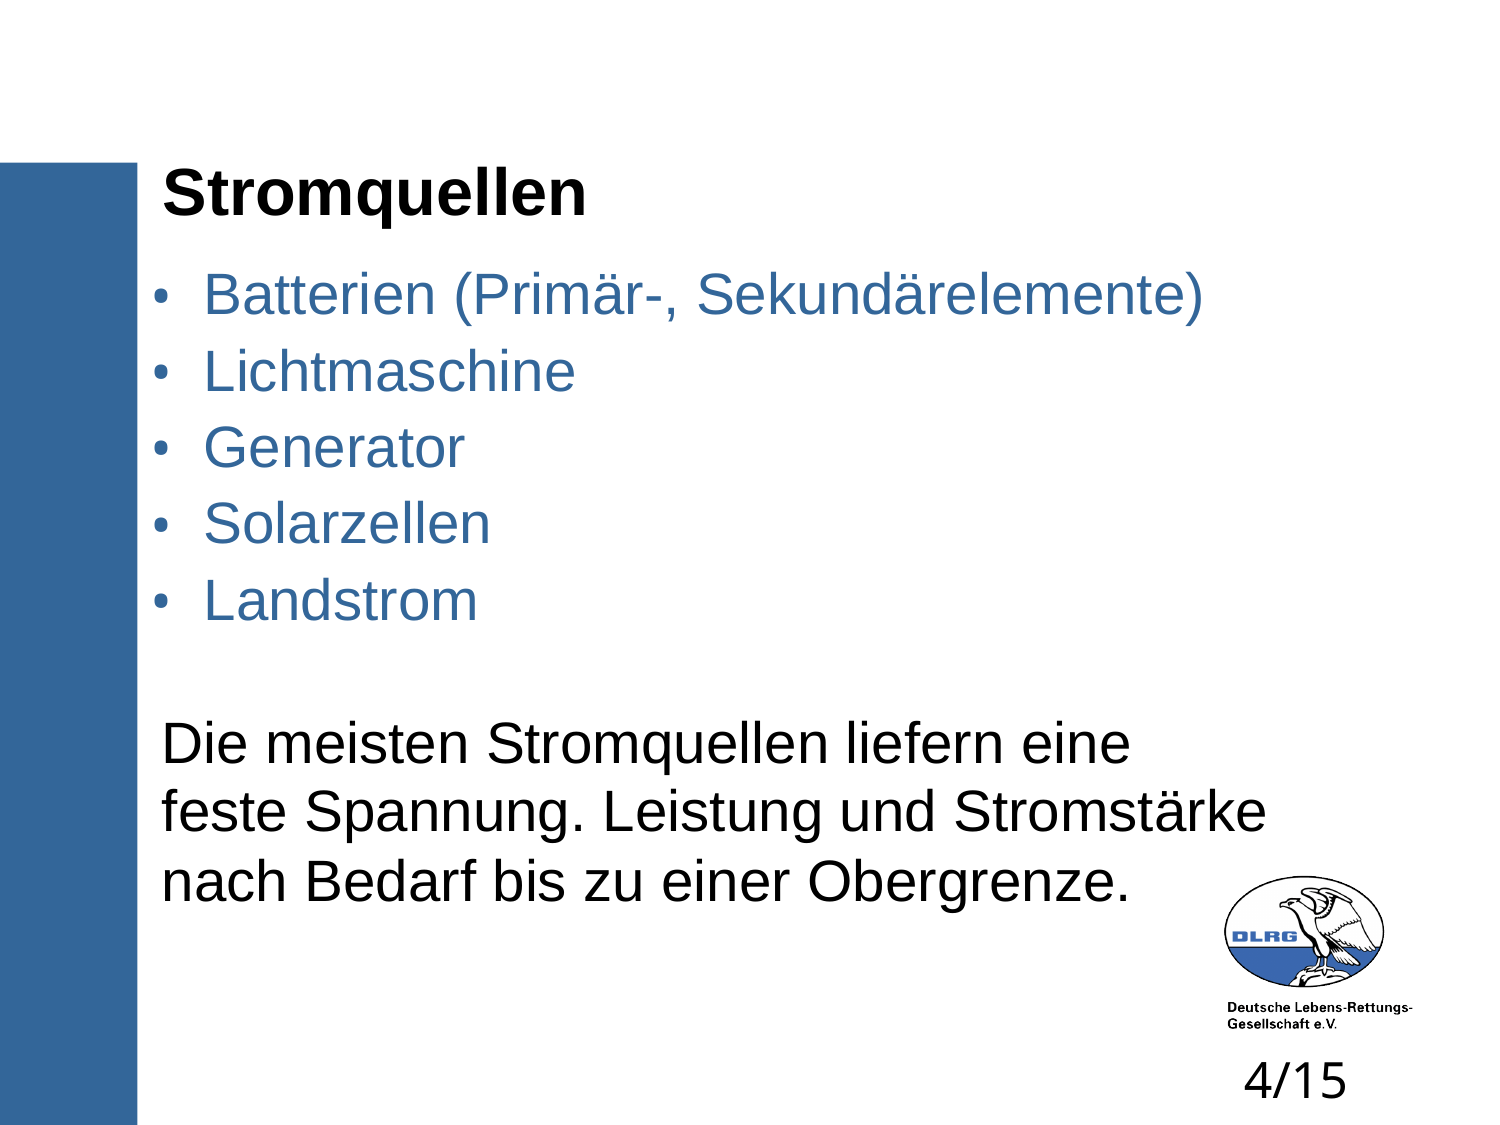

# Stromquellen
Batterien (Primär-, Sekundärelemente)
Lichtmaschine
Generator
Solarzellen
Landstrom
Die meisten Stromquellen liefern eine
feste Spannung. Leistung und Stromstärke
nach Bedarf bis zu einer Obergrenze.